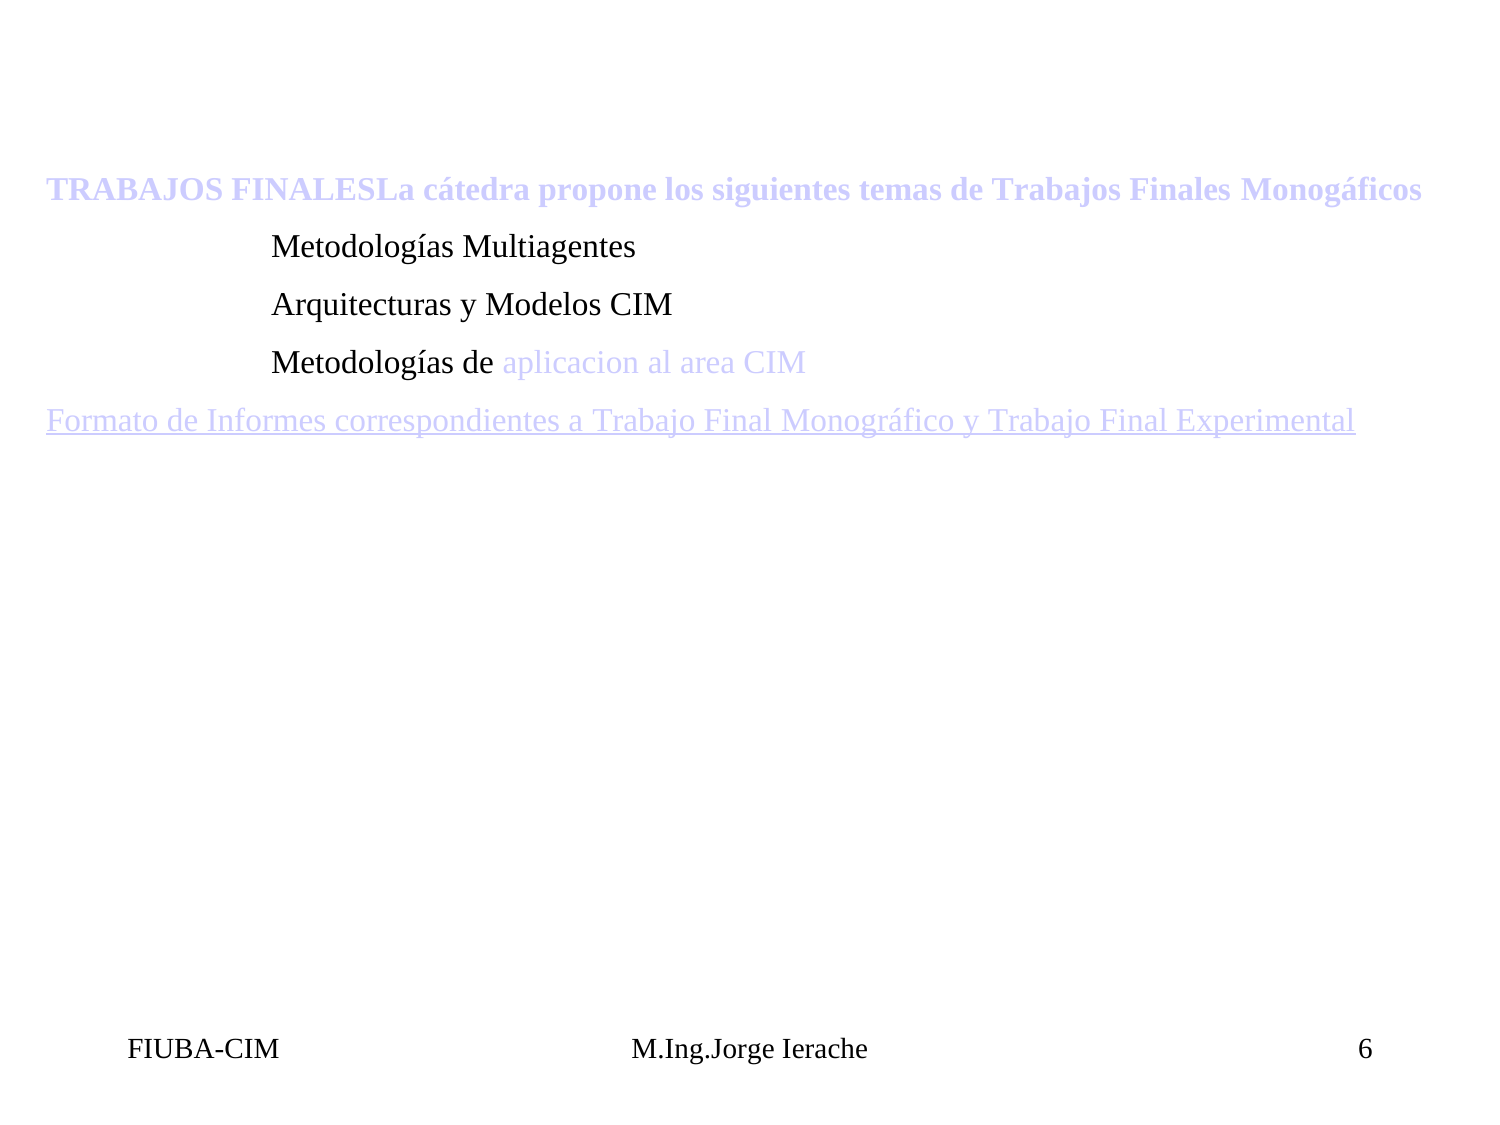

TRABAJOS FINALES	La cátedra propone los siguientes temas de Trabajos Finales Monogáficos
Metodologías Multiagentes
Arquitecturas y Modelos CIM
Metodologías de aplicacion al area CIM
Formato de Informes correspondientes a Trabajo Final Monográfico y Trabajo Final Experimental
FIUBA-CIM
M.Ing.Jorge Ierache
6